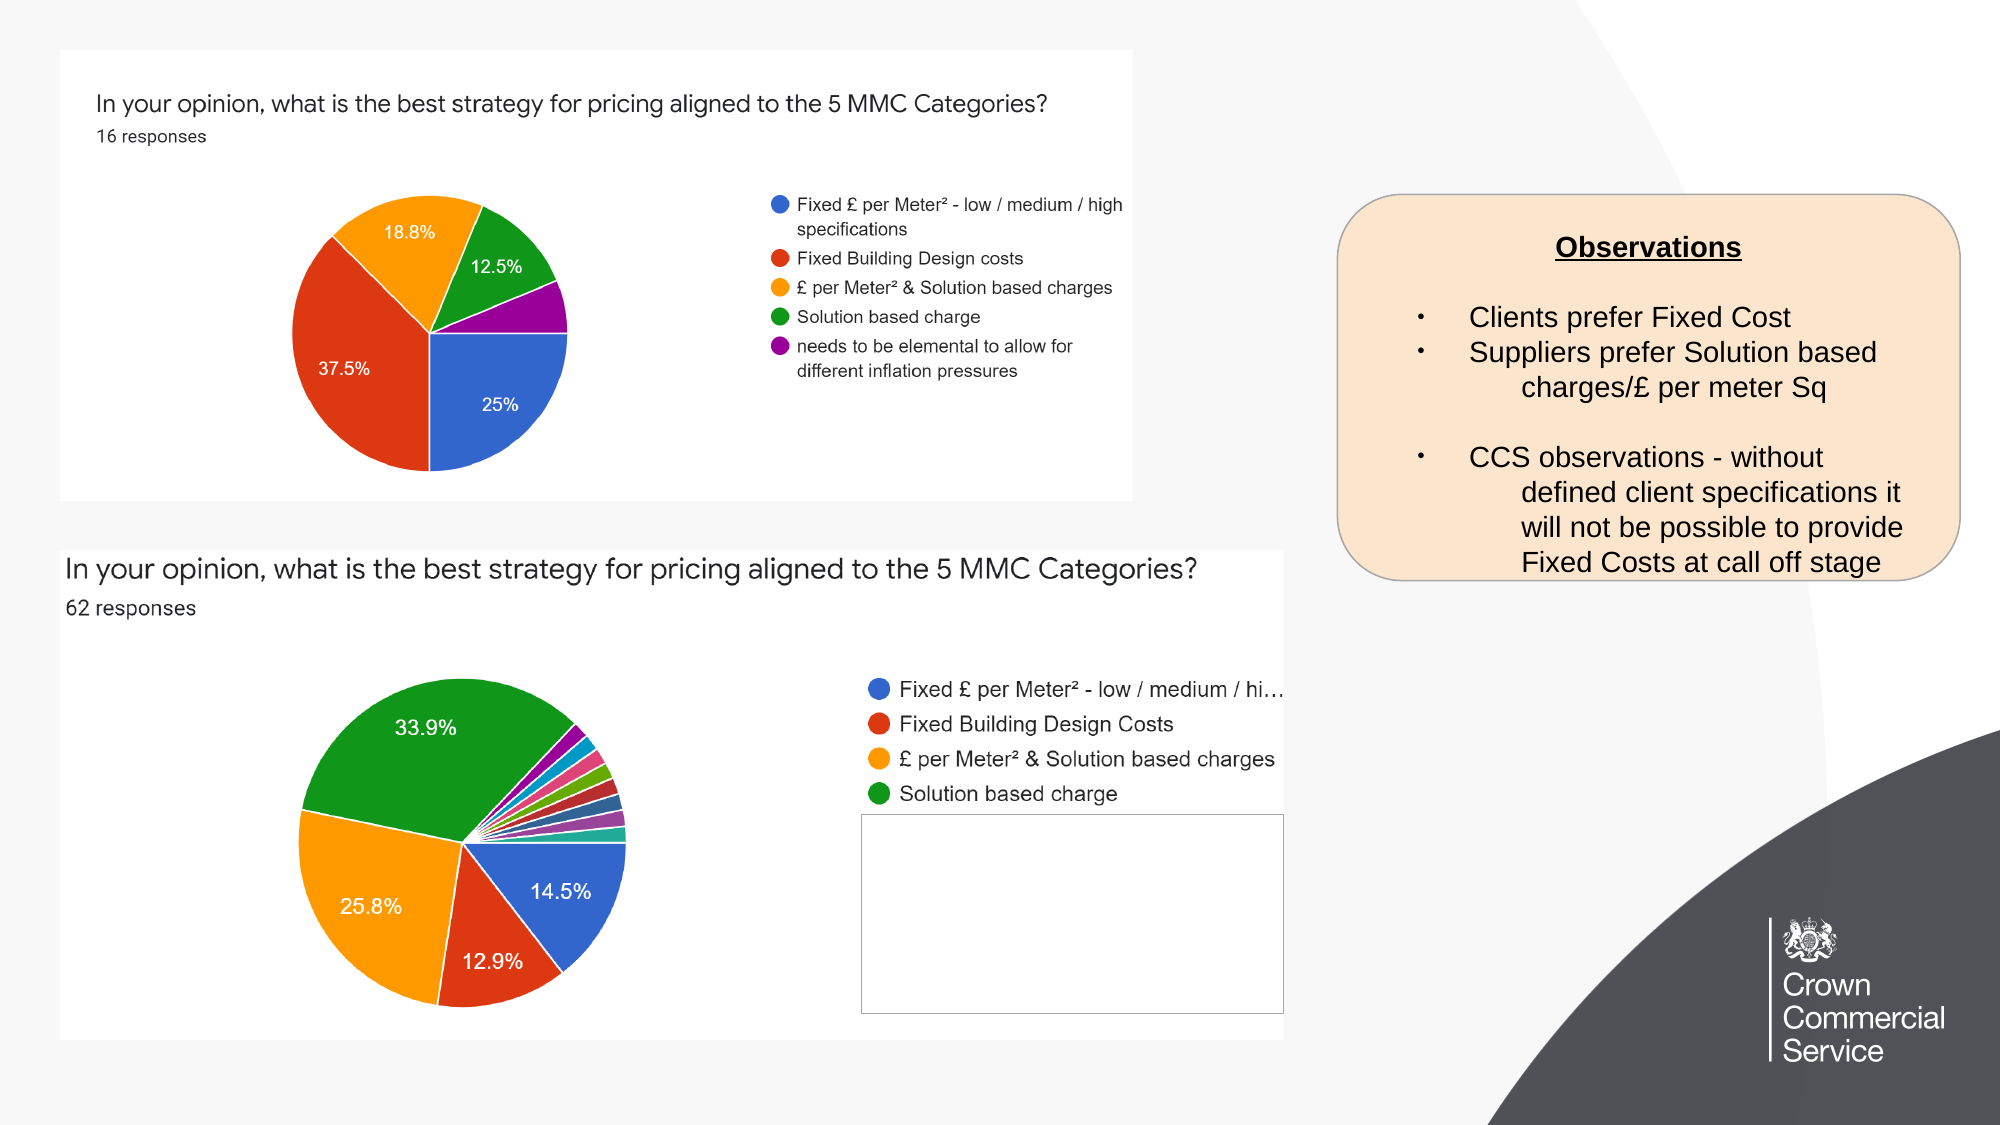

Observations
Clients prefer Fixed Cost
Suppliers prefer Solution based charges/£ per meter Sq
CCS observations - without defined client specifications it will not be possible to provide Fixed Costs at call off stage